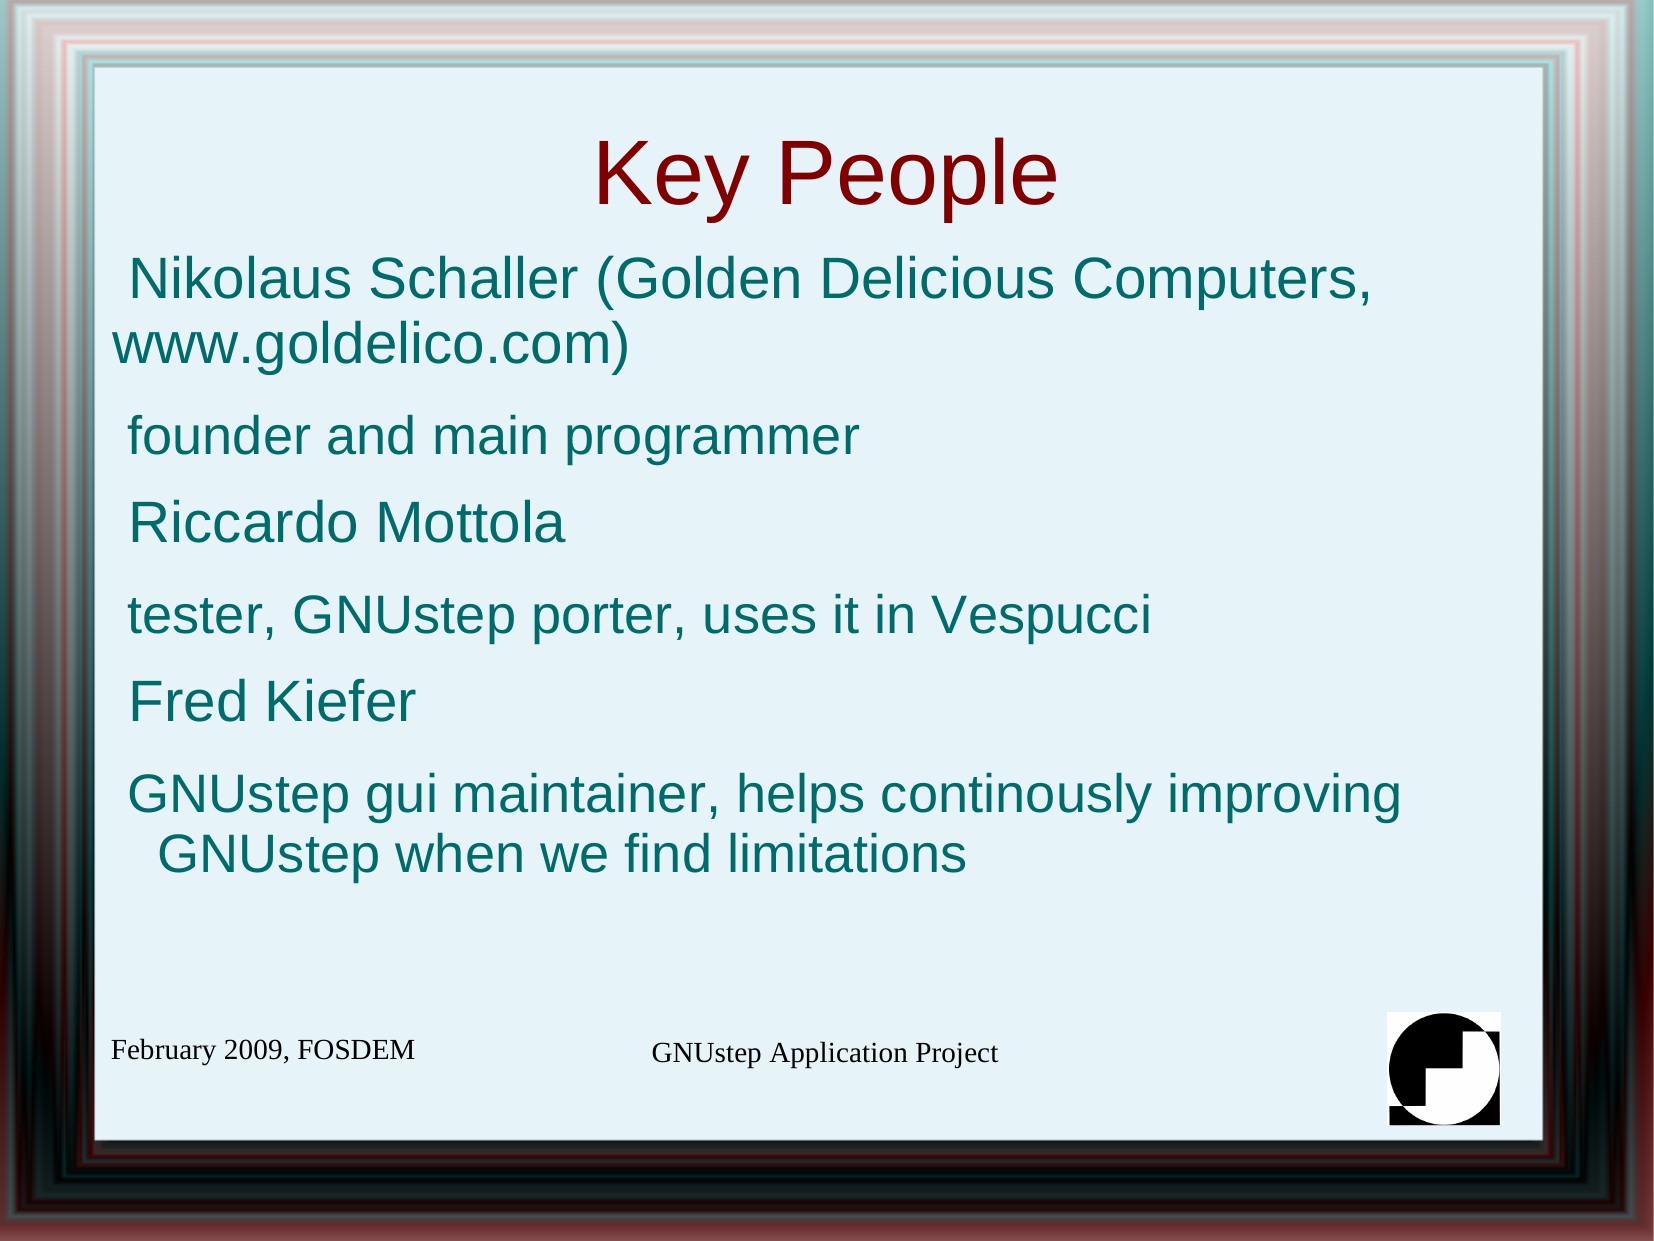

# Key People
 Nikolaus Schaller (Golden Delicious Computers, www.goldelico.com)
 founder and main programmer
 Riccardo Mottola
 tester, GNUstep porter, uses it in Vespucci
 Fred Kiefer
 GNUstep gui maintainer, helps continously improving
 GNUstep when we find limitations